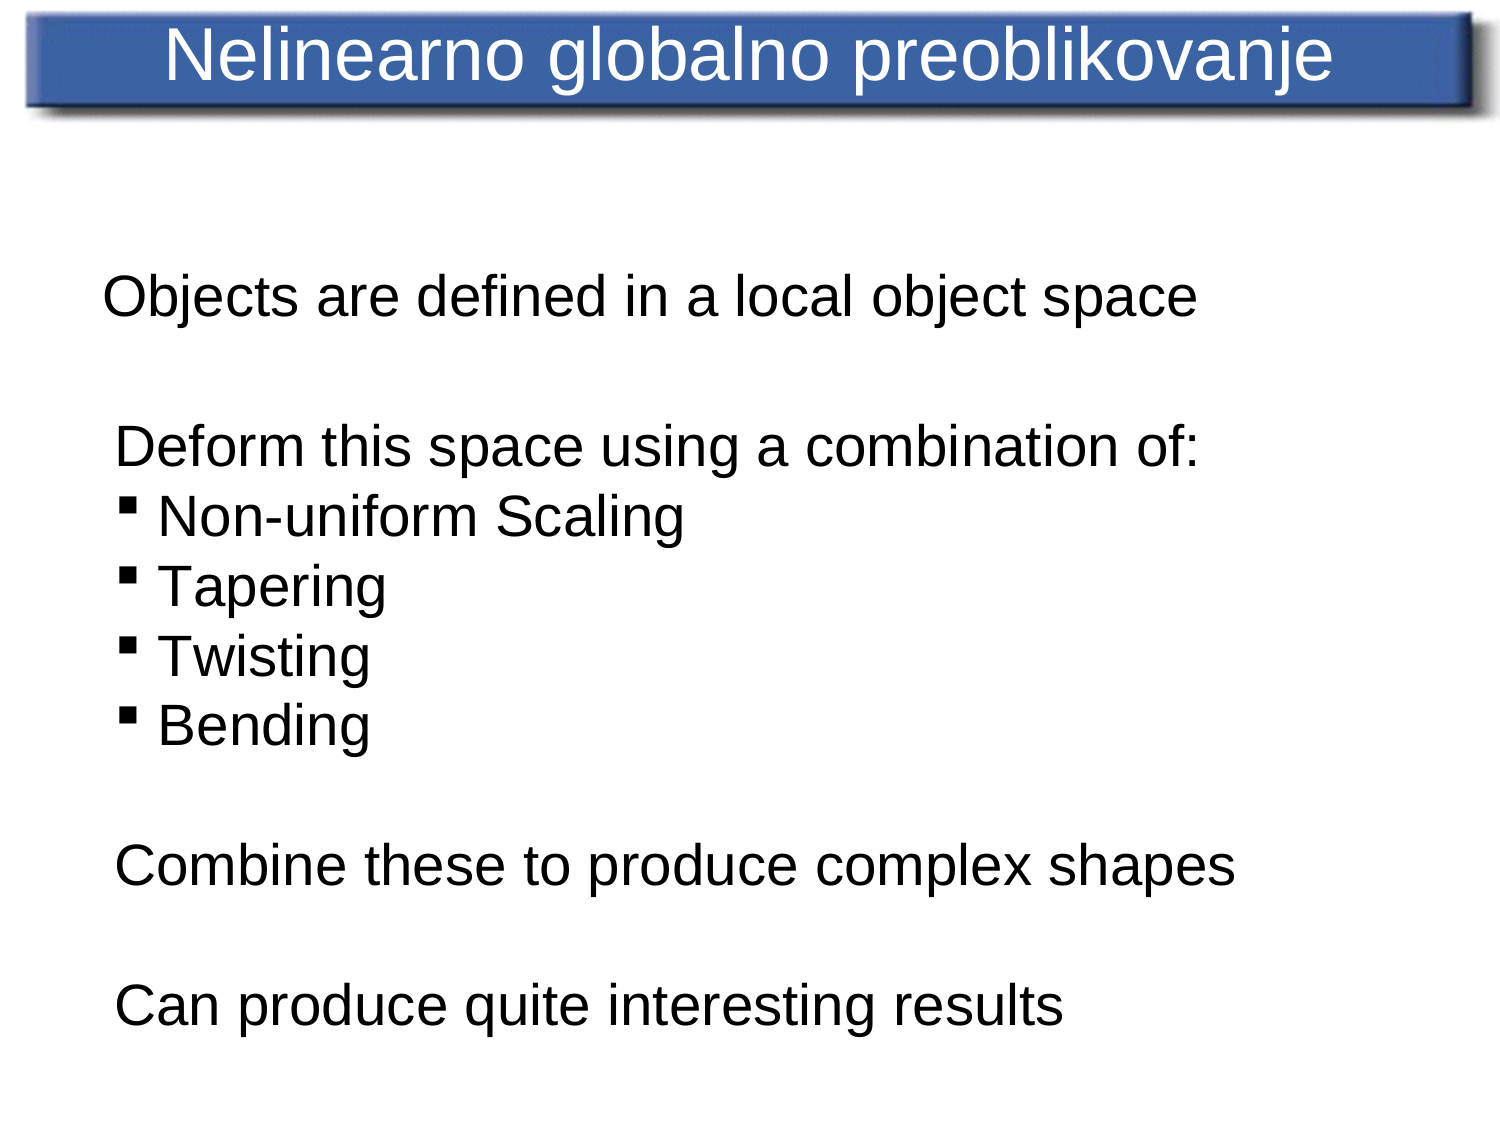

# Nelinearno globalno preoblikovanje
Objects are defined in a local object space
Deform this space using a combination of:
 Non-uniform Scaling
 Tapering
 Twisting
 Bending
Combine these to produce complex shapes
Can produce quite interesting results